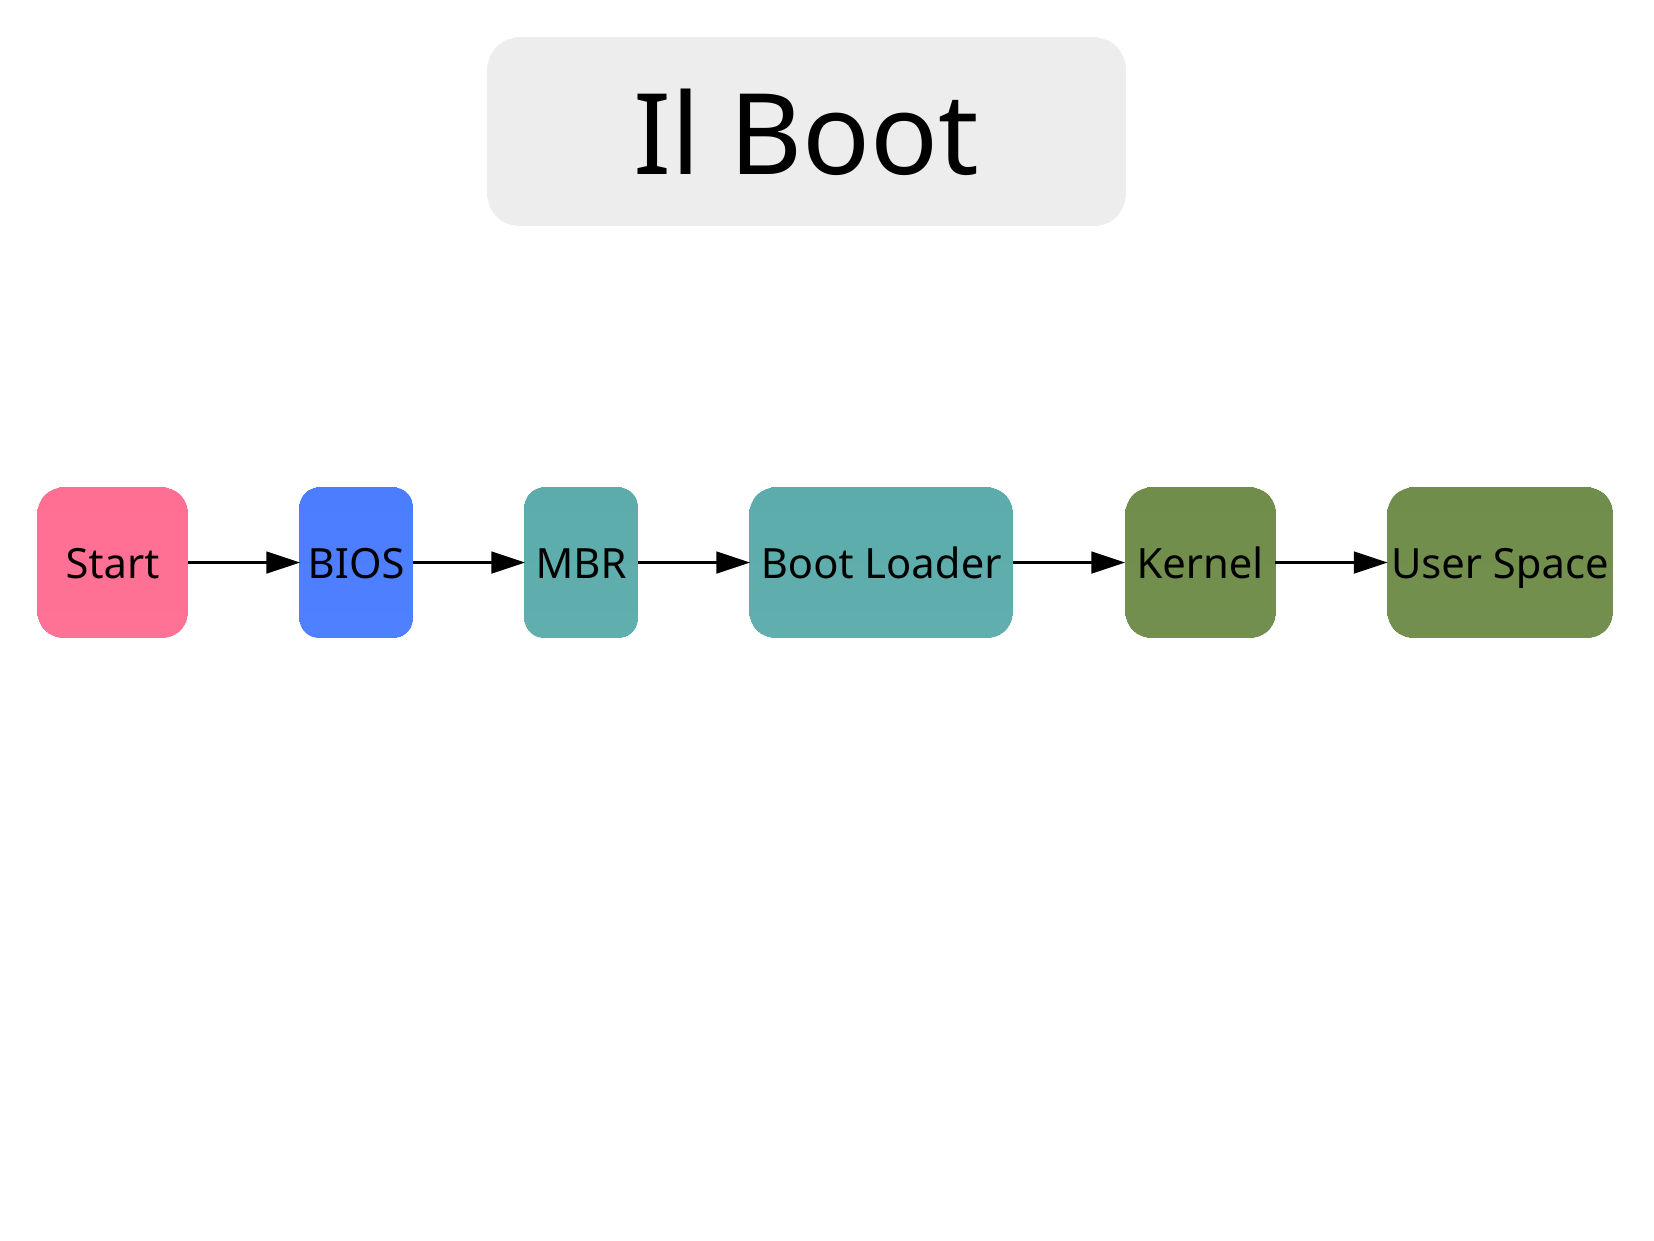

Il Boot
Start
BIOS
MBR
Boot Loader
Kernel
User Space